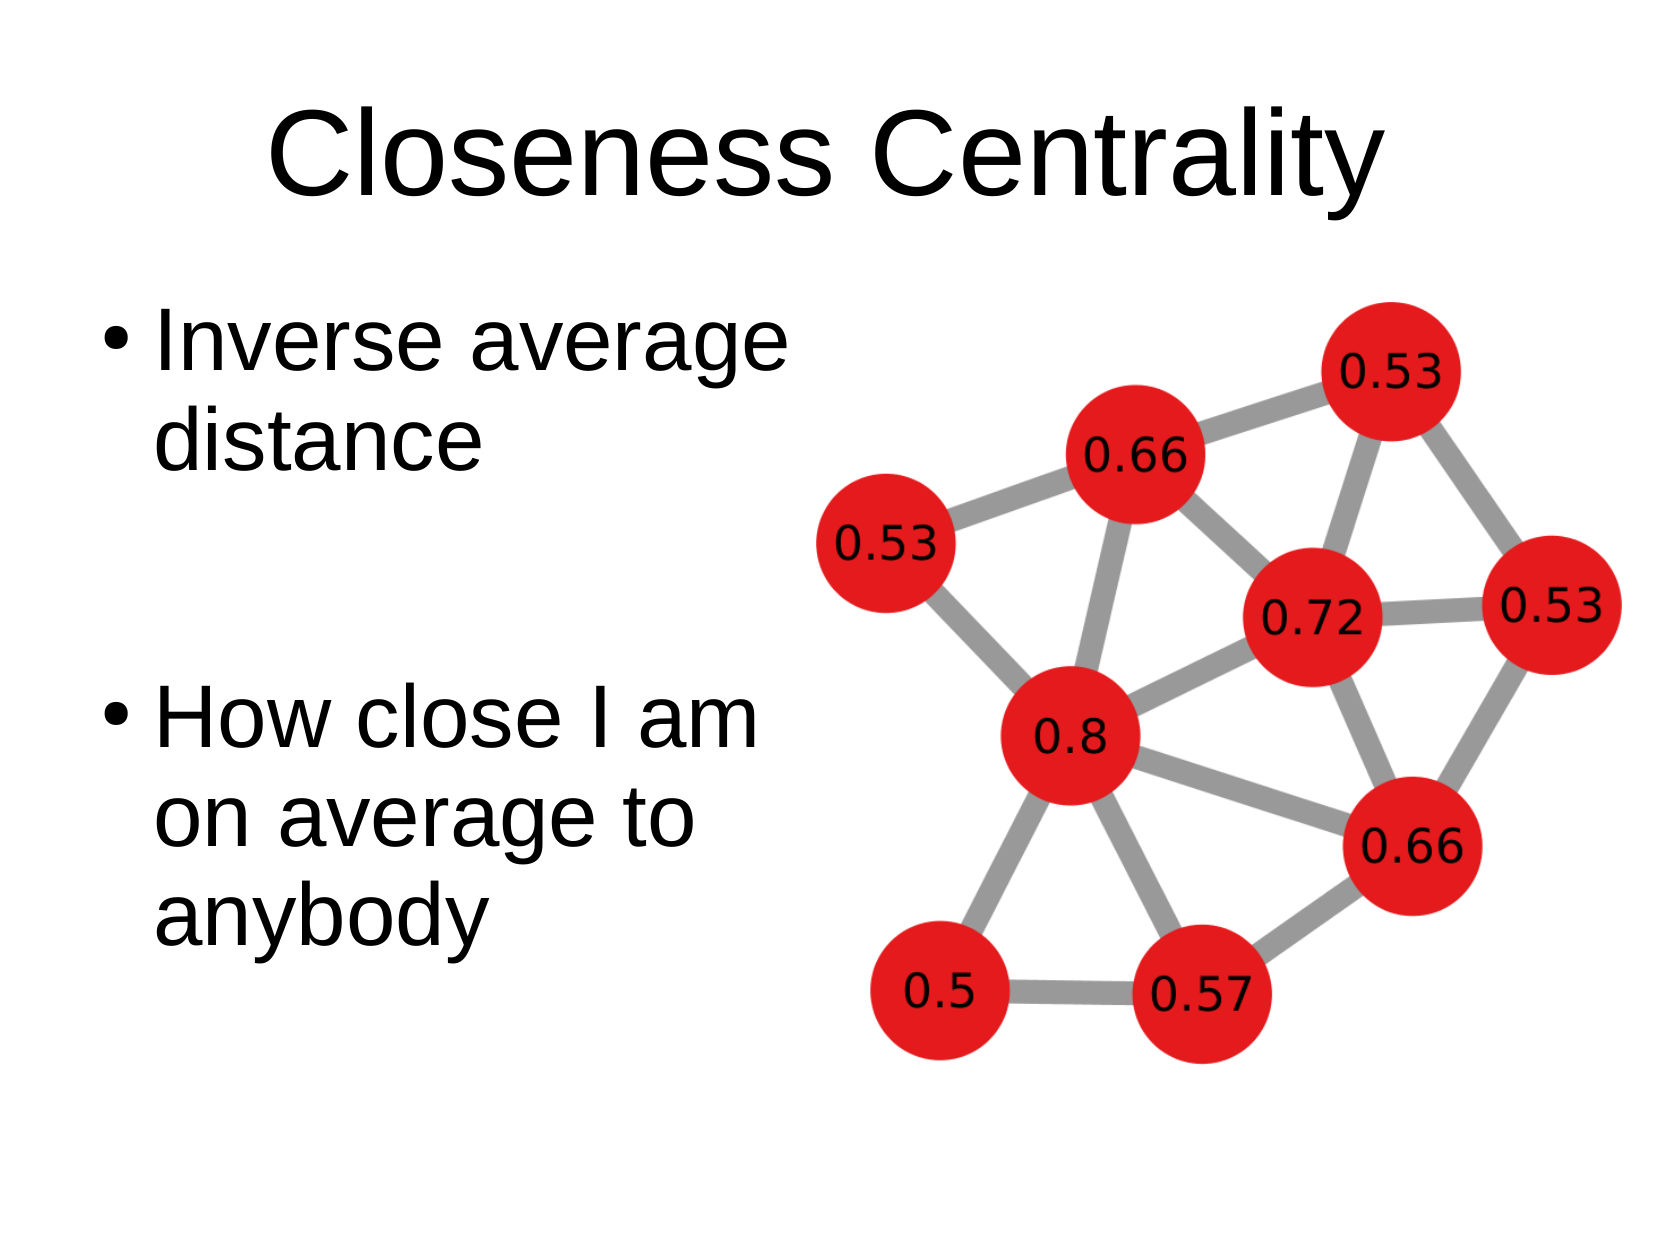

# Closeness Centrality
Inverse average distance
How close I am on average to anybody